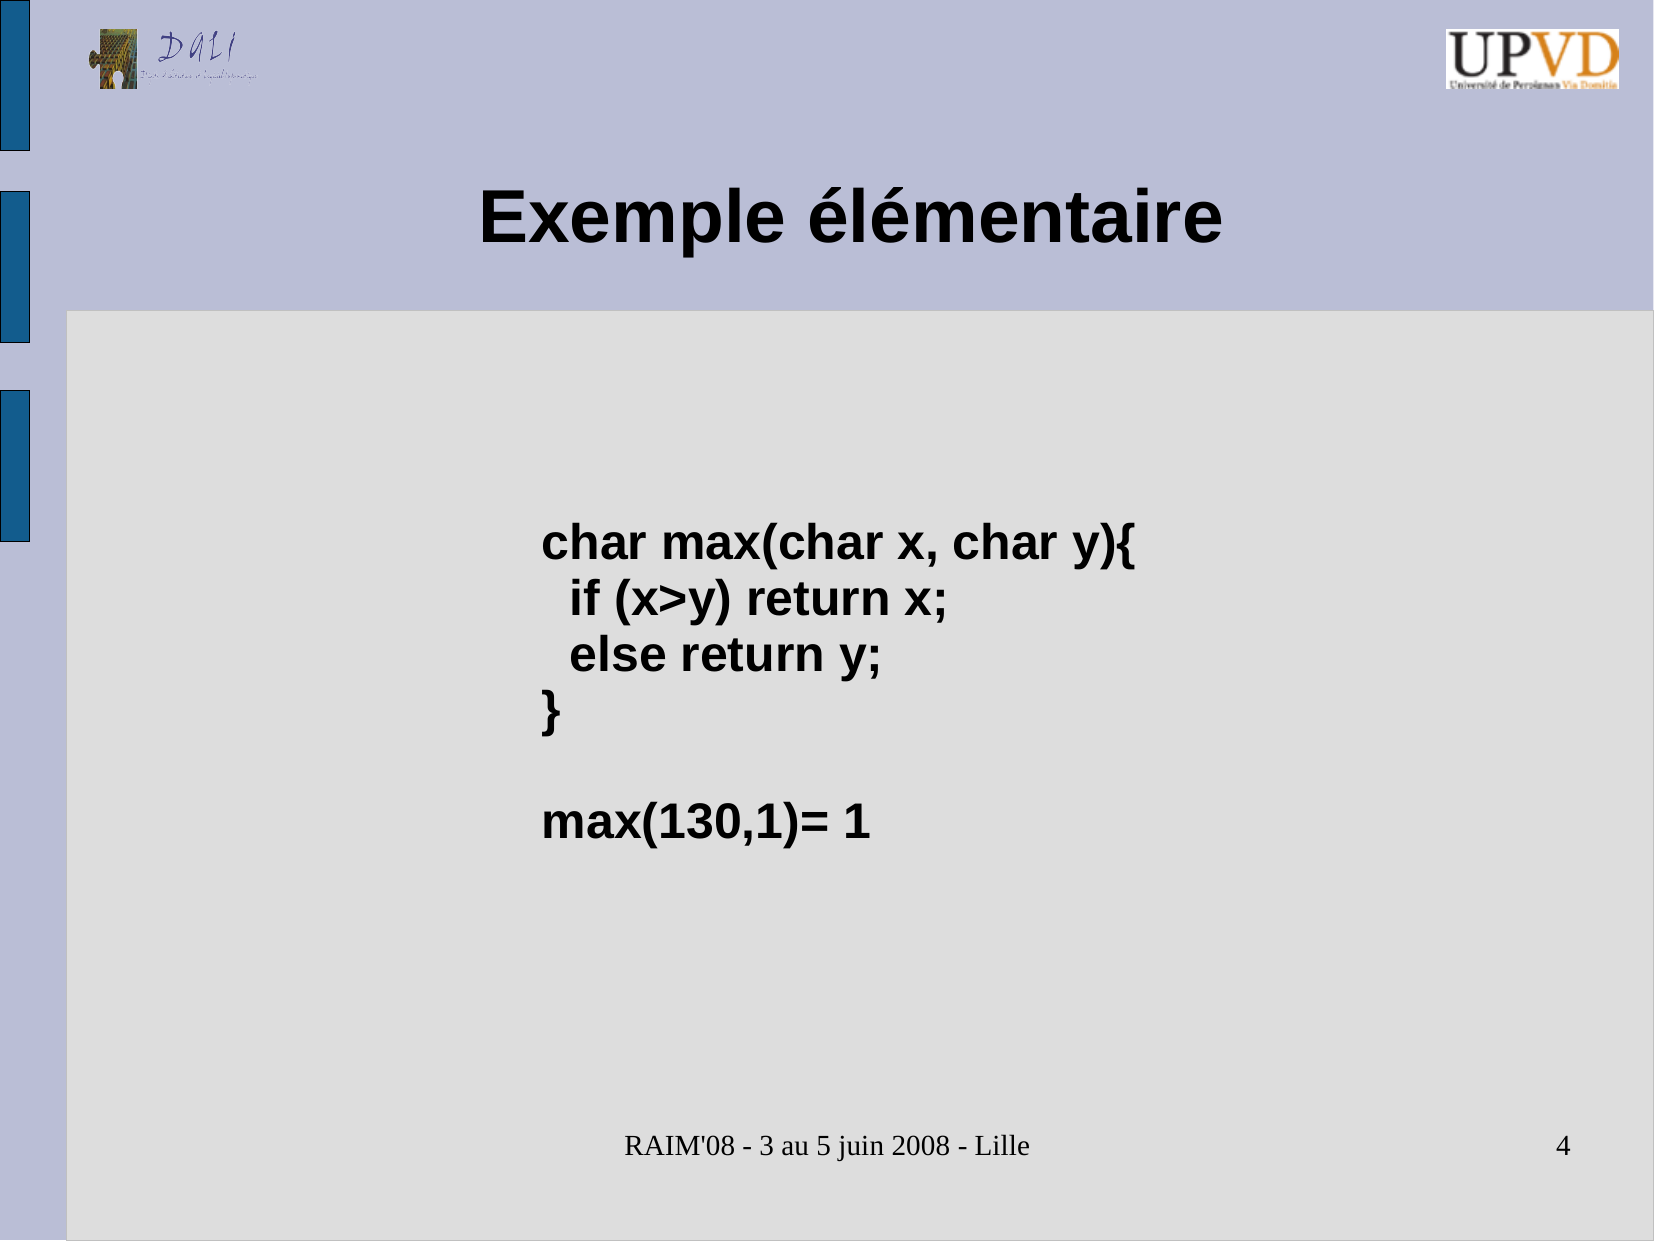

Exemple élémentaire
char max(char x, char y){
 if (x>y) return x;
 else return y;
}
max(130,1)= 1
RAIM'08 - 3 au 5 juin 2008 - Lille
4